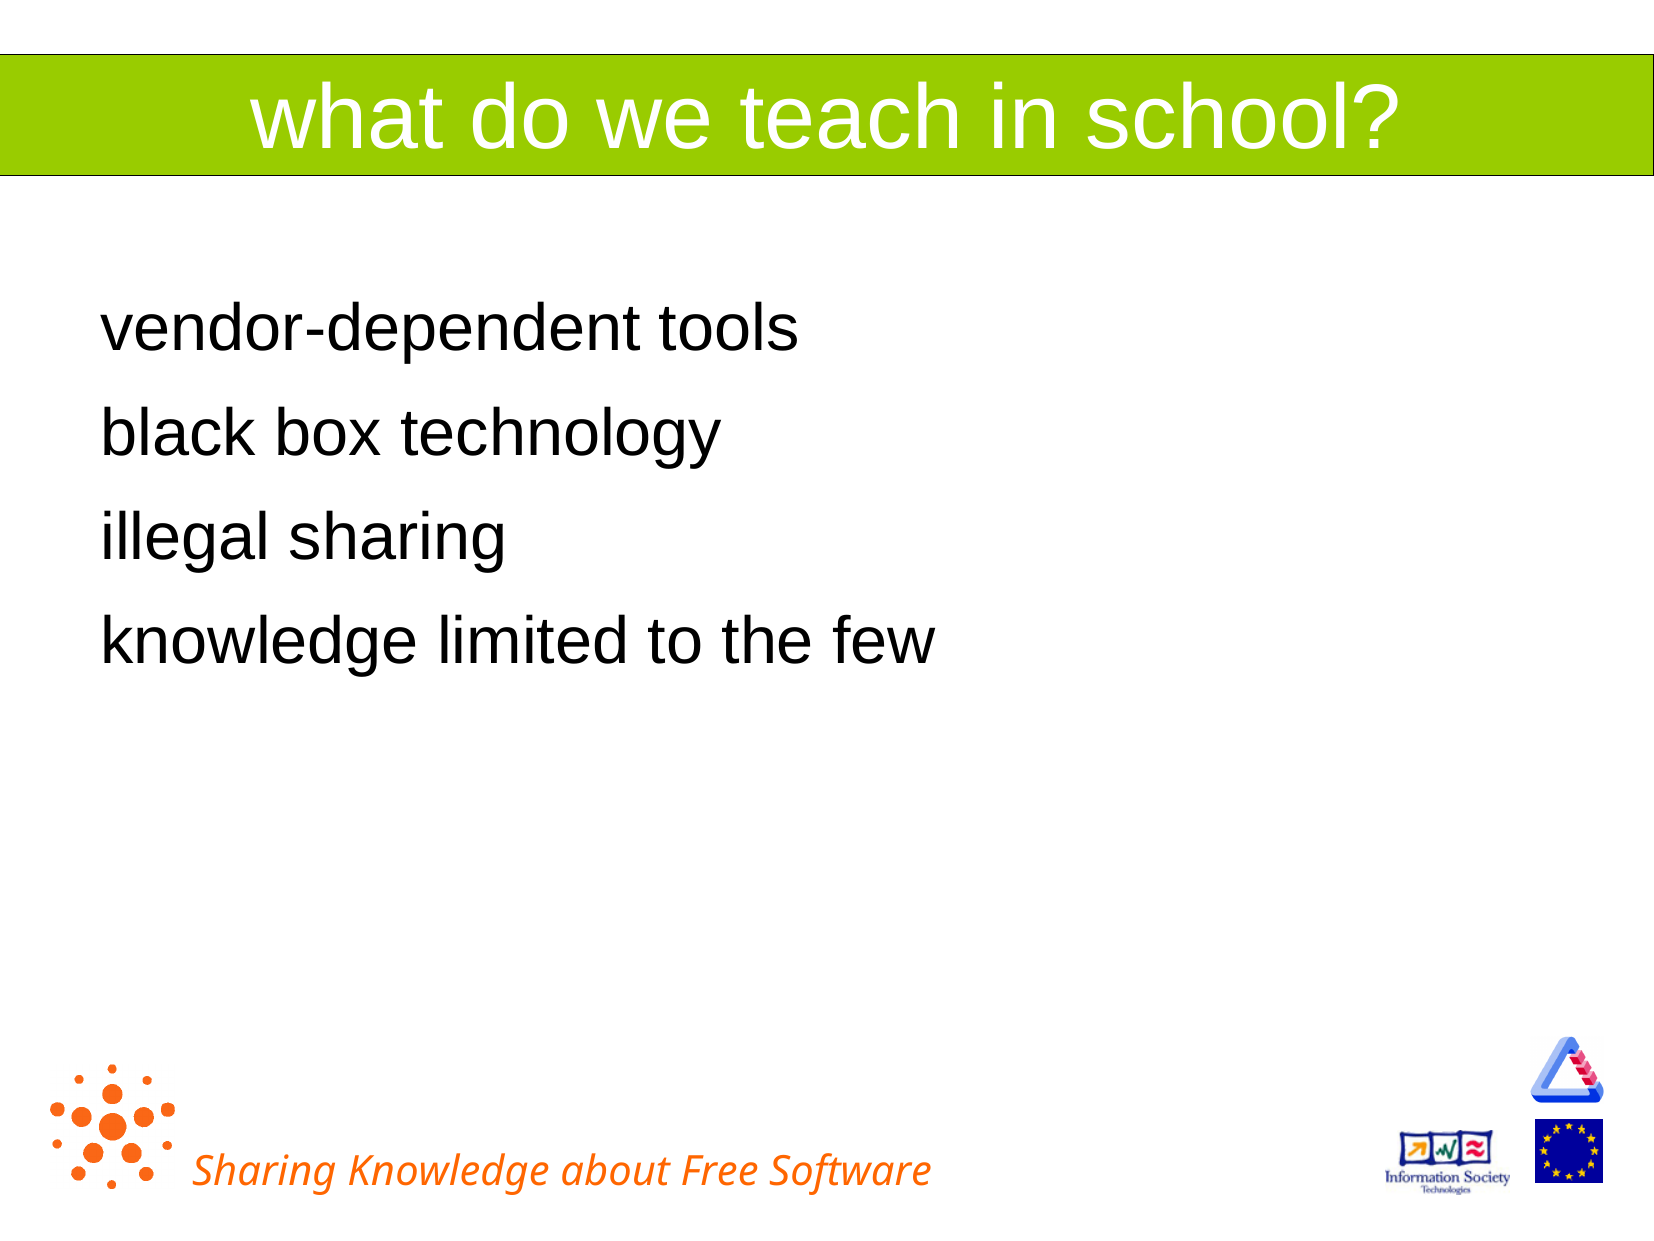

# what do we teach in school?
vendor-dependent tools
black box technology
illegal sharing
knowledge limited to the few